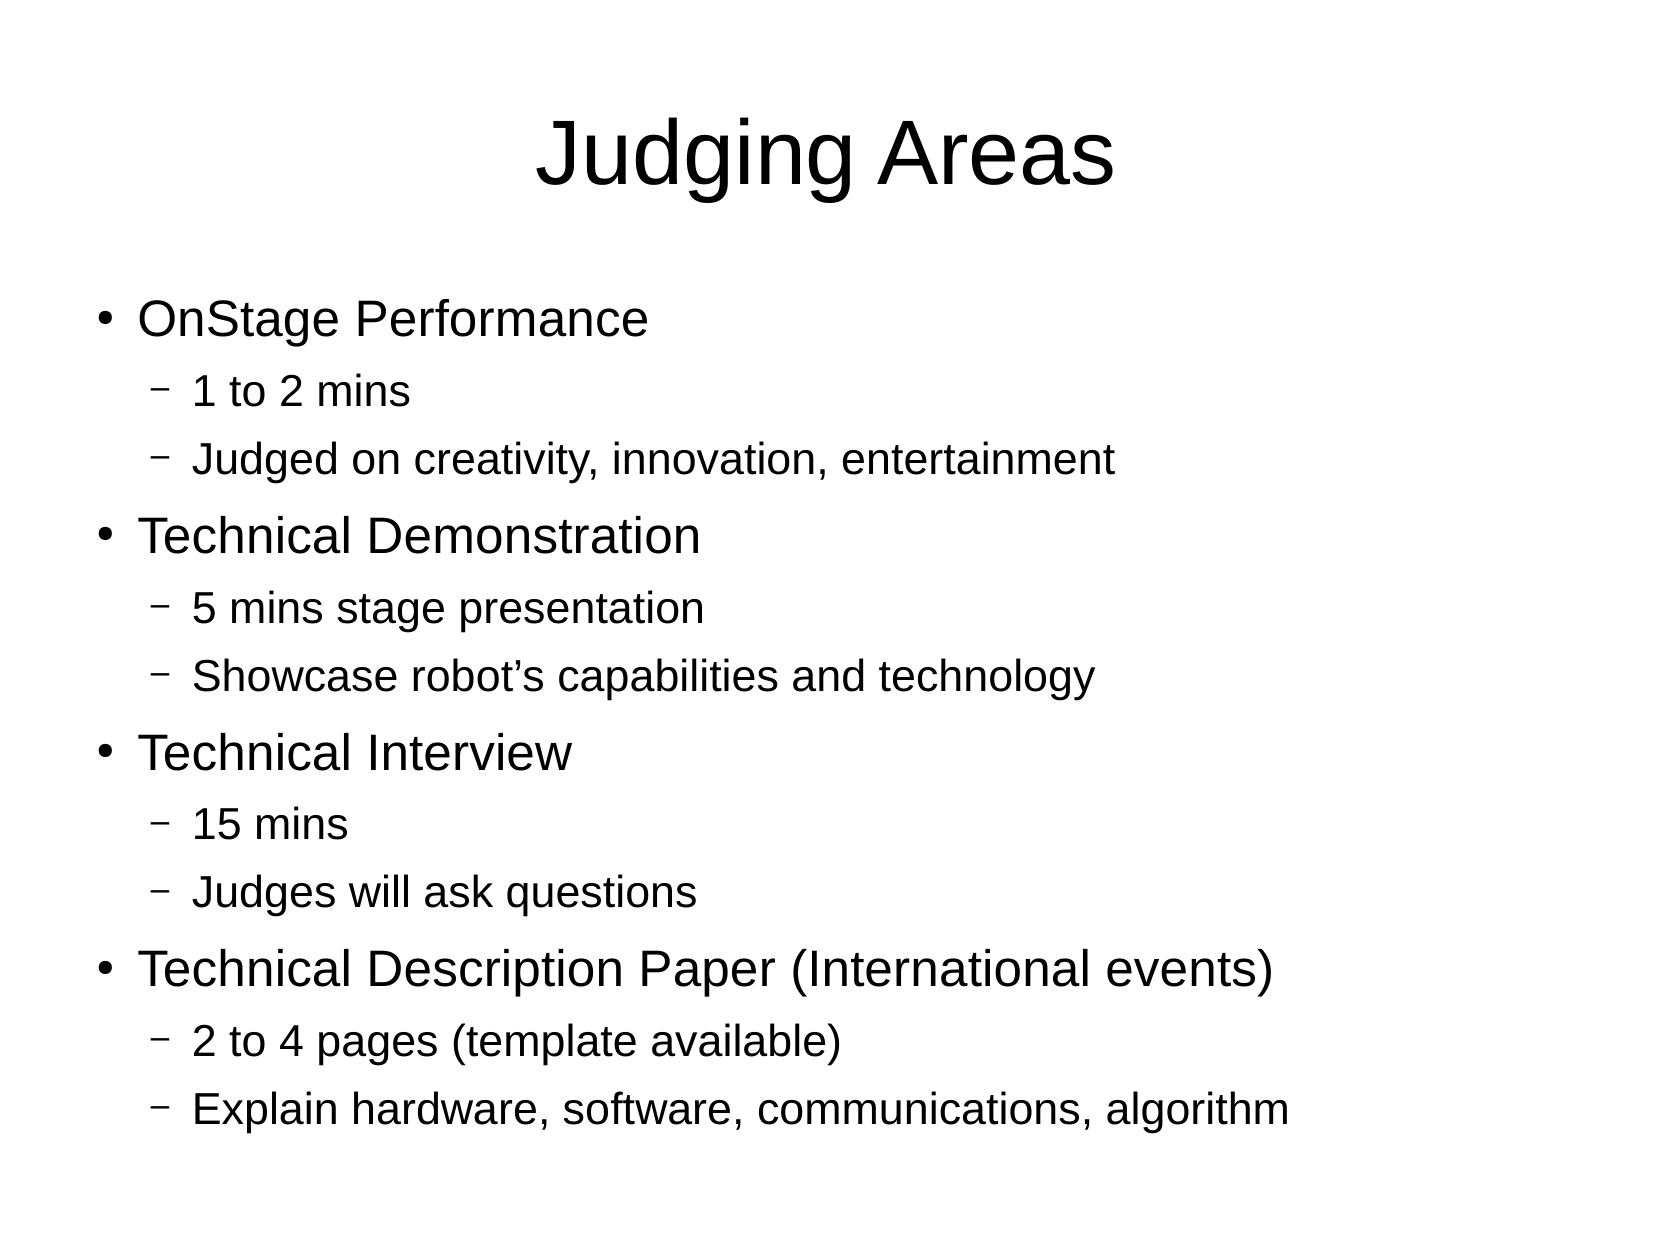

# Judging Areas
OnStage Performance
1 to 2 mins
Judged on creativity, innovation, entertainment
Technical Demonstration
5 mins stage presentation
Showcase robot’s capabilities and technology
Technical Interview
15 mins
Judges will ask questions
Technical Description Paper (International events)
2 to 4 pages (template available)
Explain hardware, software, communications, algorithm